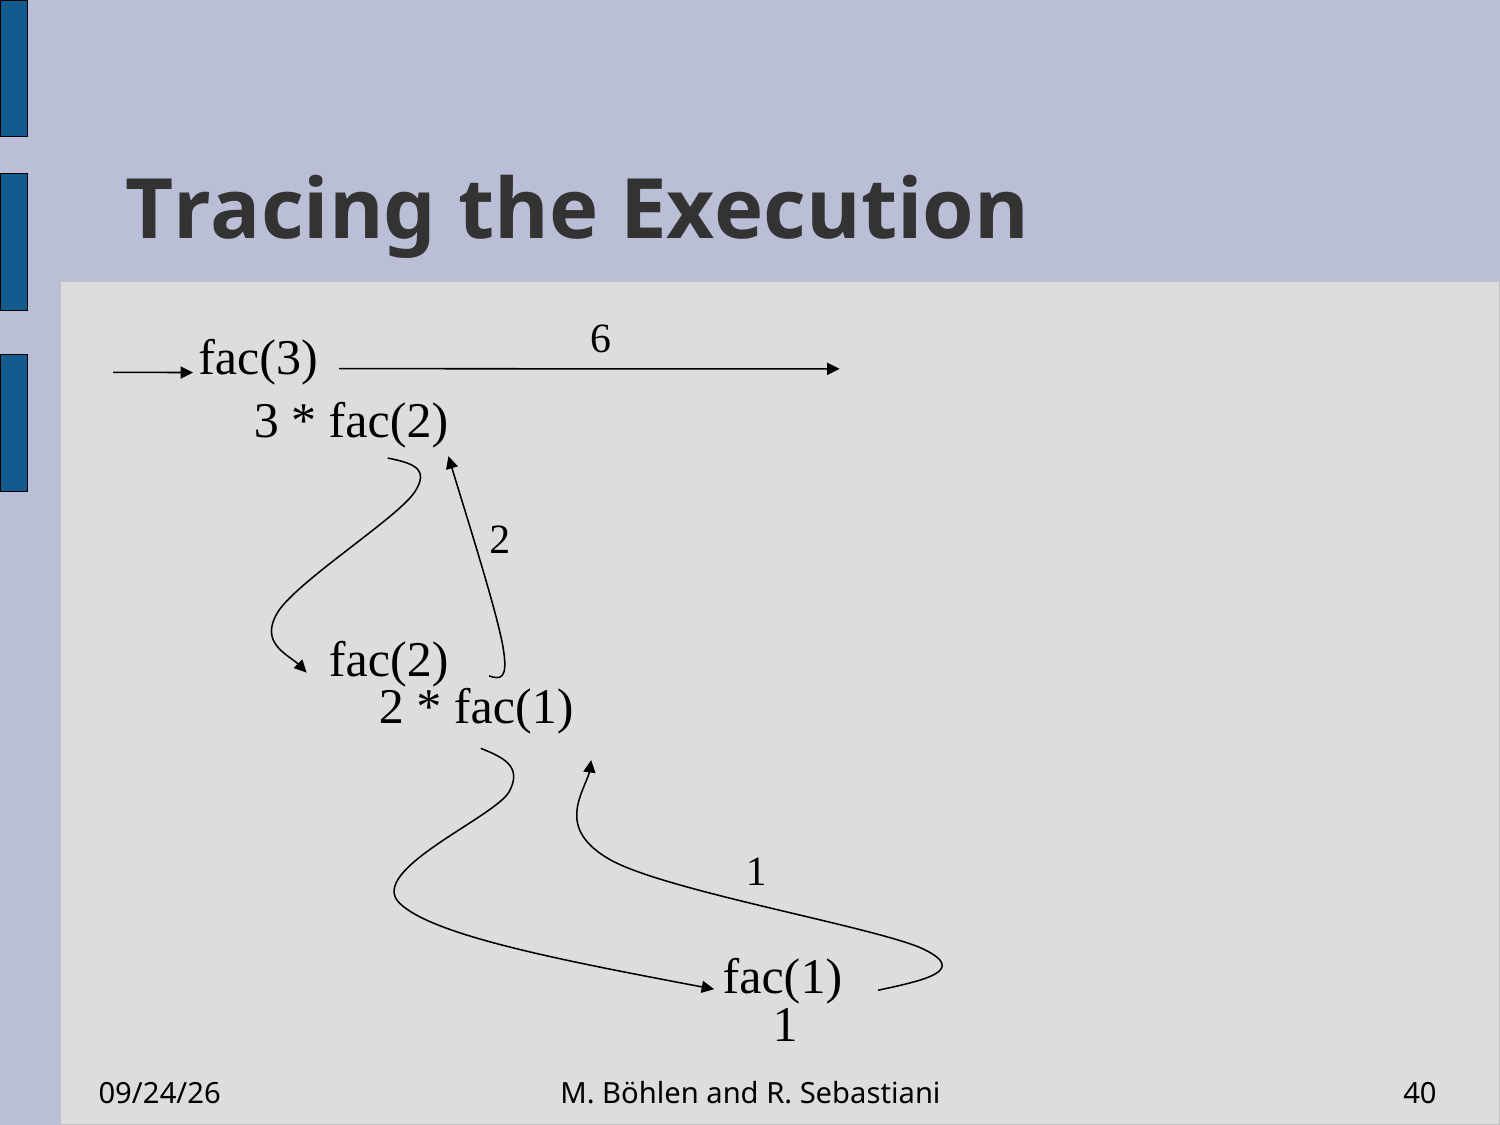

# Tracing the Execution
6
fac(3)
3 * fac(2)
2
fac(2)
 2 * fac(1)
1
fac(1)
 1
M. Böhlen and R. Sebastiani
40